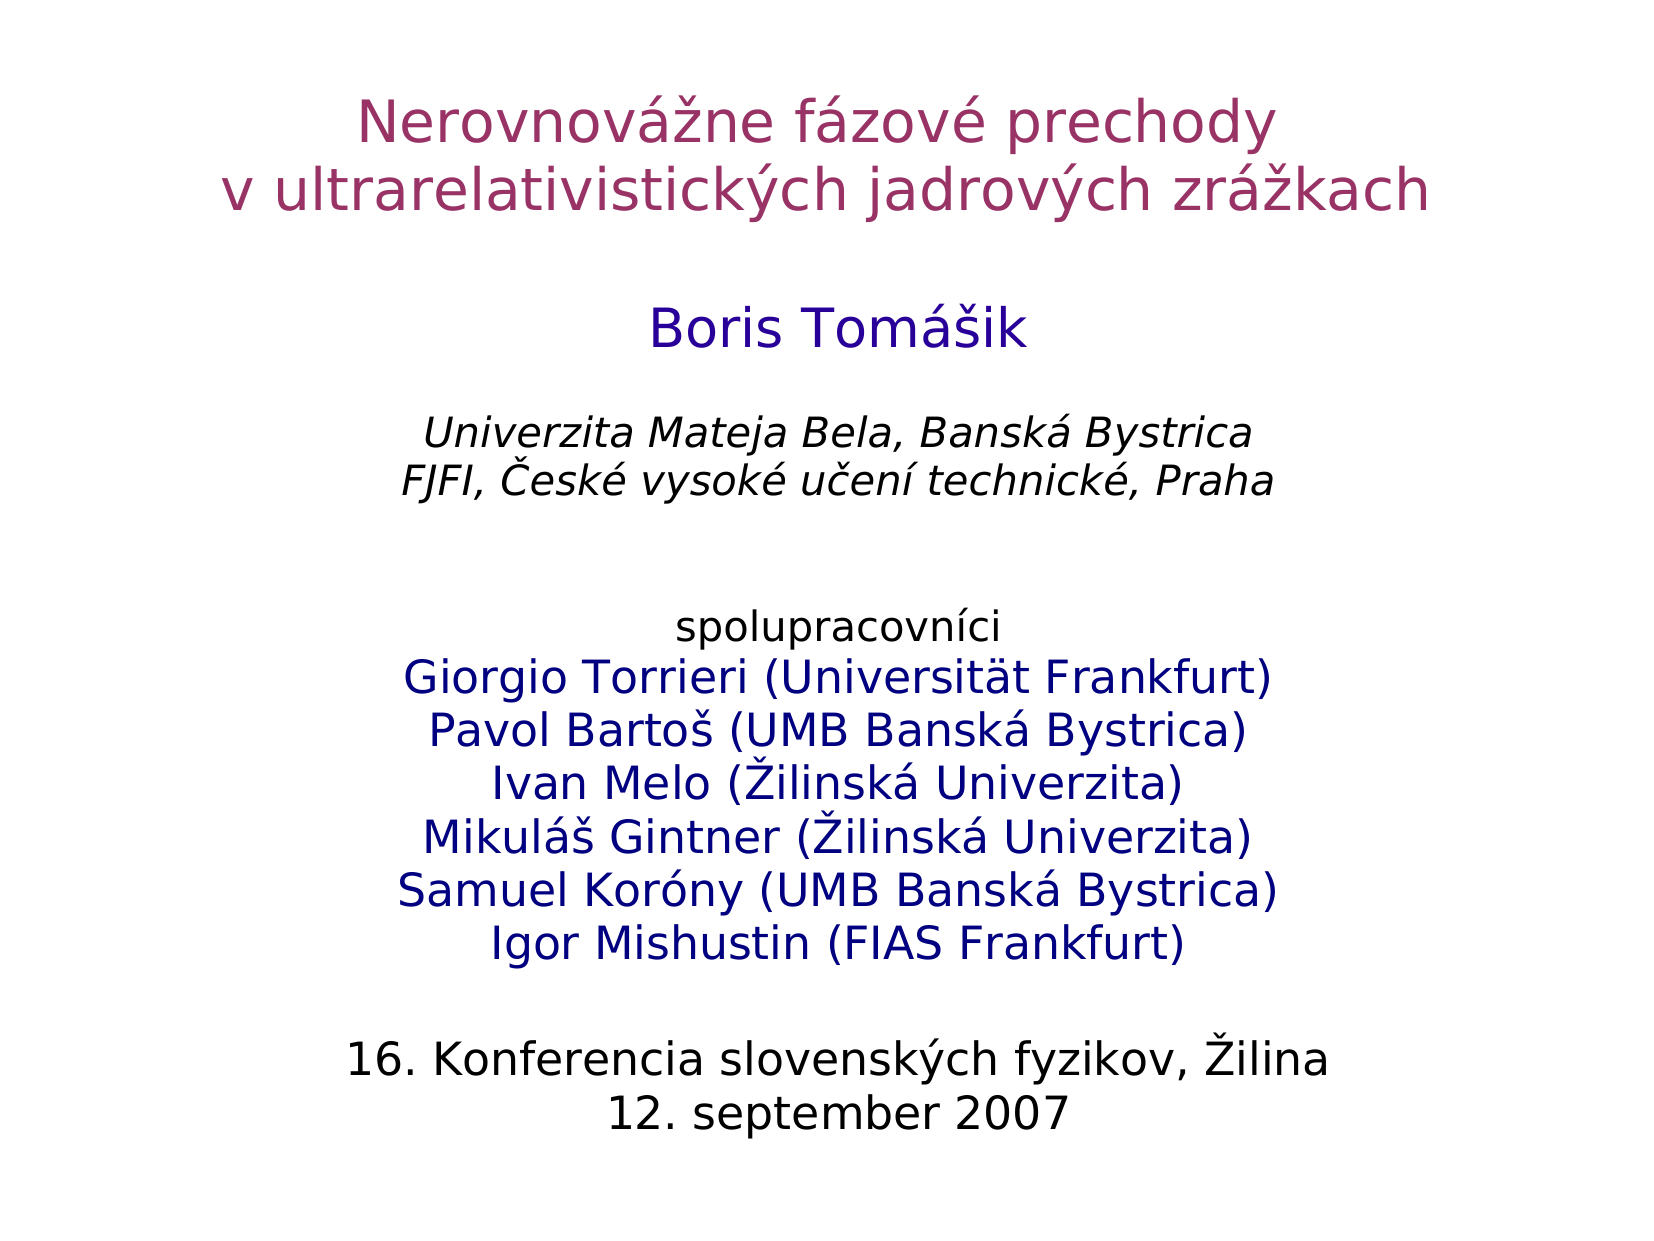

# Nerovnovážne fázové prechody v ultrarelativistických jadrových zrážkach
Boris Tomášik
Univerzita Mateja Bela, Banská Bystrica
FJFI, České vysoké učení technické, Praha
spolupracovníci
Giorgio Torrieri (Universität Frankfurt)
Pavol Bartoš (UMB Banská Bystrica)
Ivan Melo (Žilinská Univerzita)
Mikuláš Gintner (Žilinská Univerzita)
Samuel Koróny (UMB Banská Bystrica)
Igor Mishustin (FIAS Frankfurt)
16. Konferencia slovenských fyzikov, Žilina
12. september 2007
1